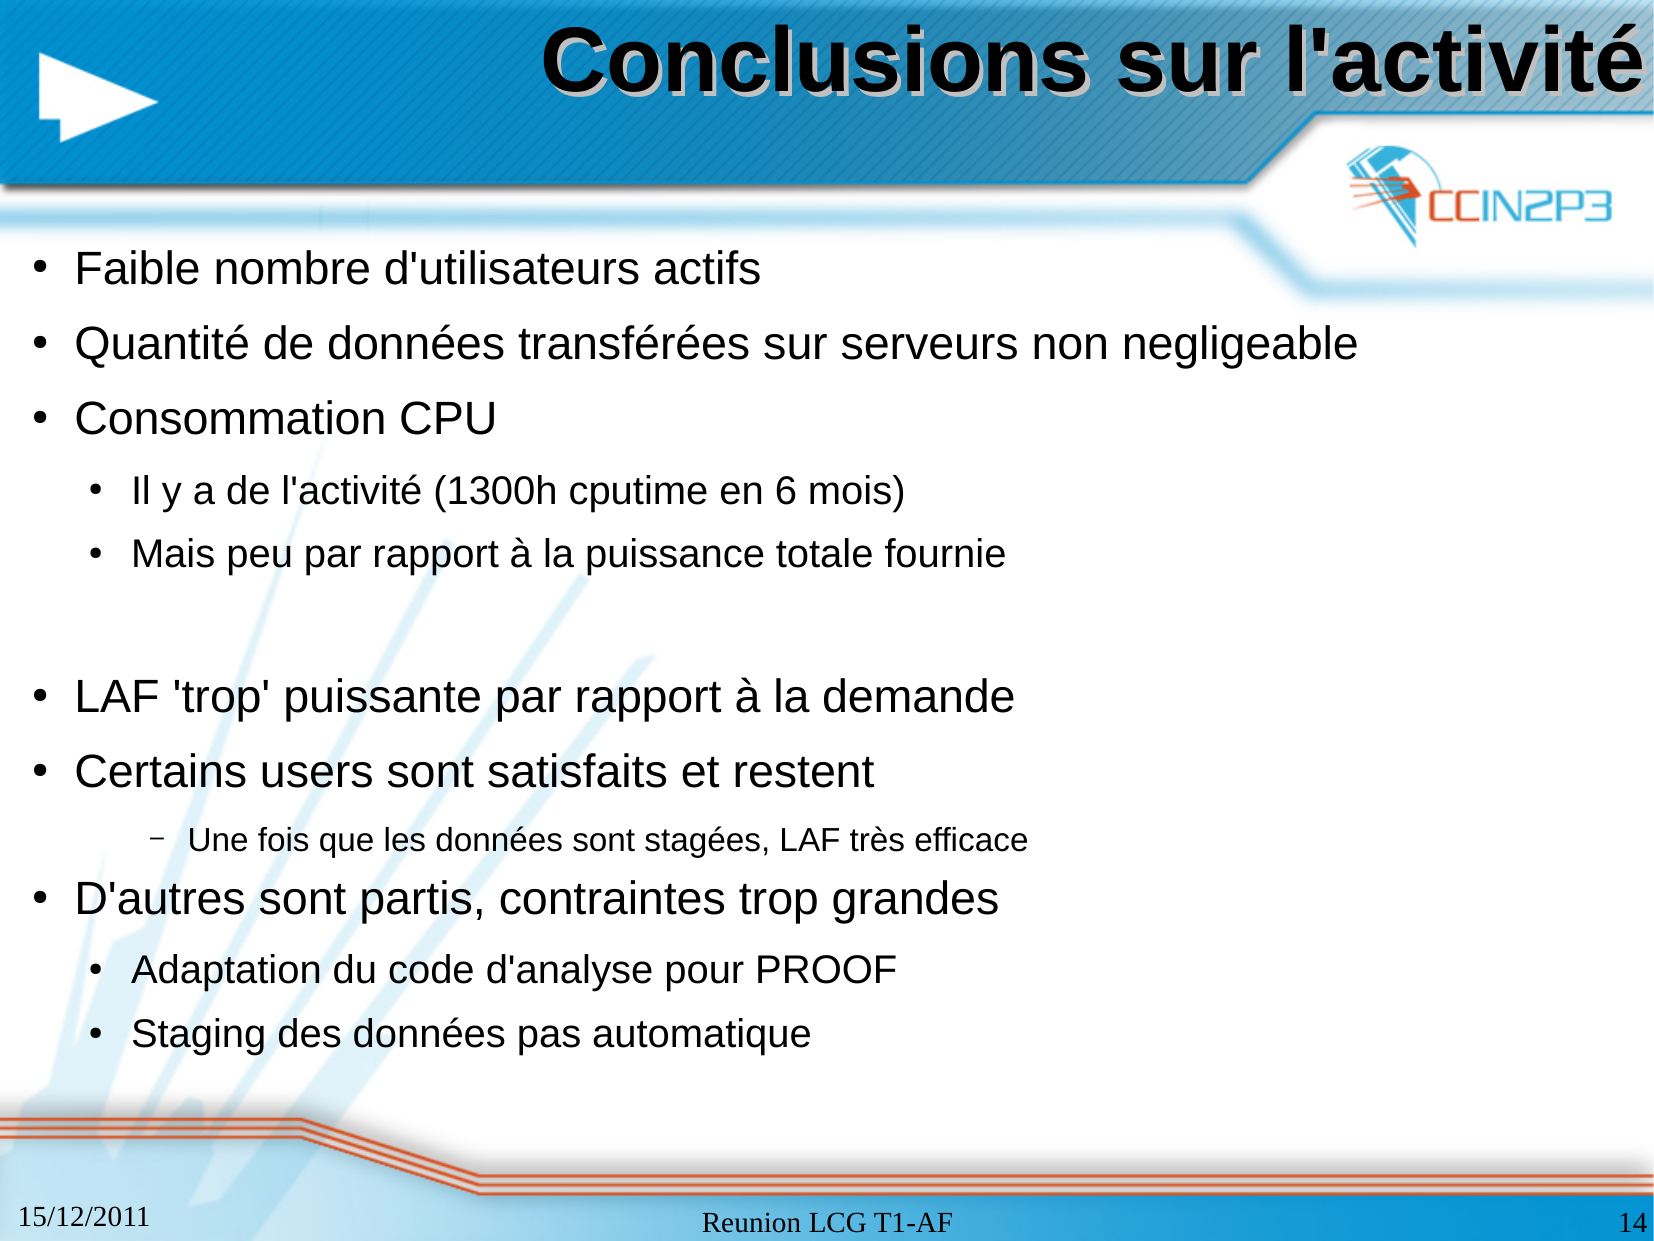

# Conclusions sur l'activité
Faible nombre d'utilisateurs actifs
Quantité de données transférées sur serveurs non negligeable
Consommation CPU
Il y a de l'activité (1300h cputime en 6 mois)
Mais peu par rapport à la puissance totale fournie
LAF 'trop' puissante par rapport à la demande
Certains users sont satisfaits et restent
Une fois que les données sont stagées, LAF très efficace
D'autres sont partis, contraintes trop grandes
Adaptation du code d'analyse pour PROOF
Staging des données pas automatique
15/12/2011
Reunion LCG T1-AF
14